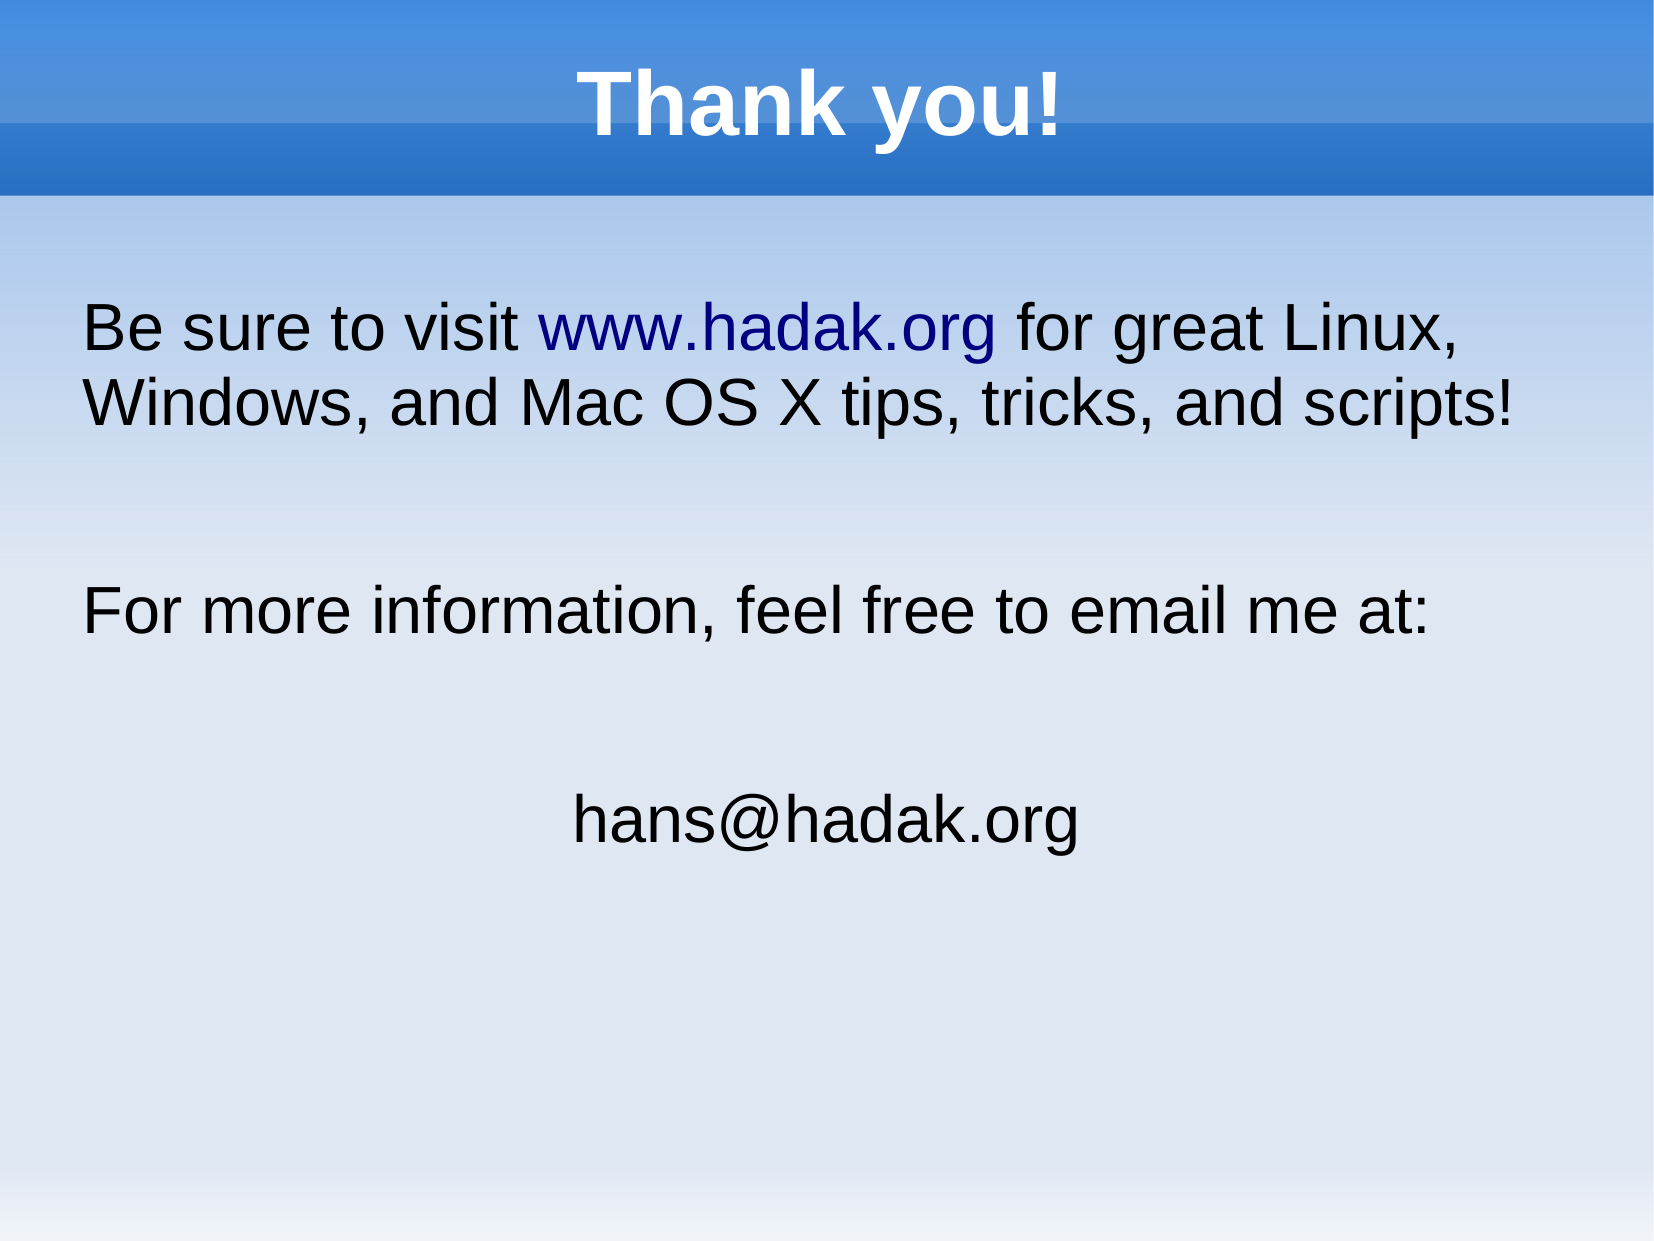

# Thank you!
Be sure to visit www.hadak.org for great Linux, Windows, and Mac OS X tips, tricks, and scripts!
For more information, feel free to email me at:
hans@hadak.org